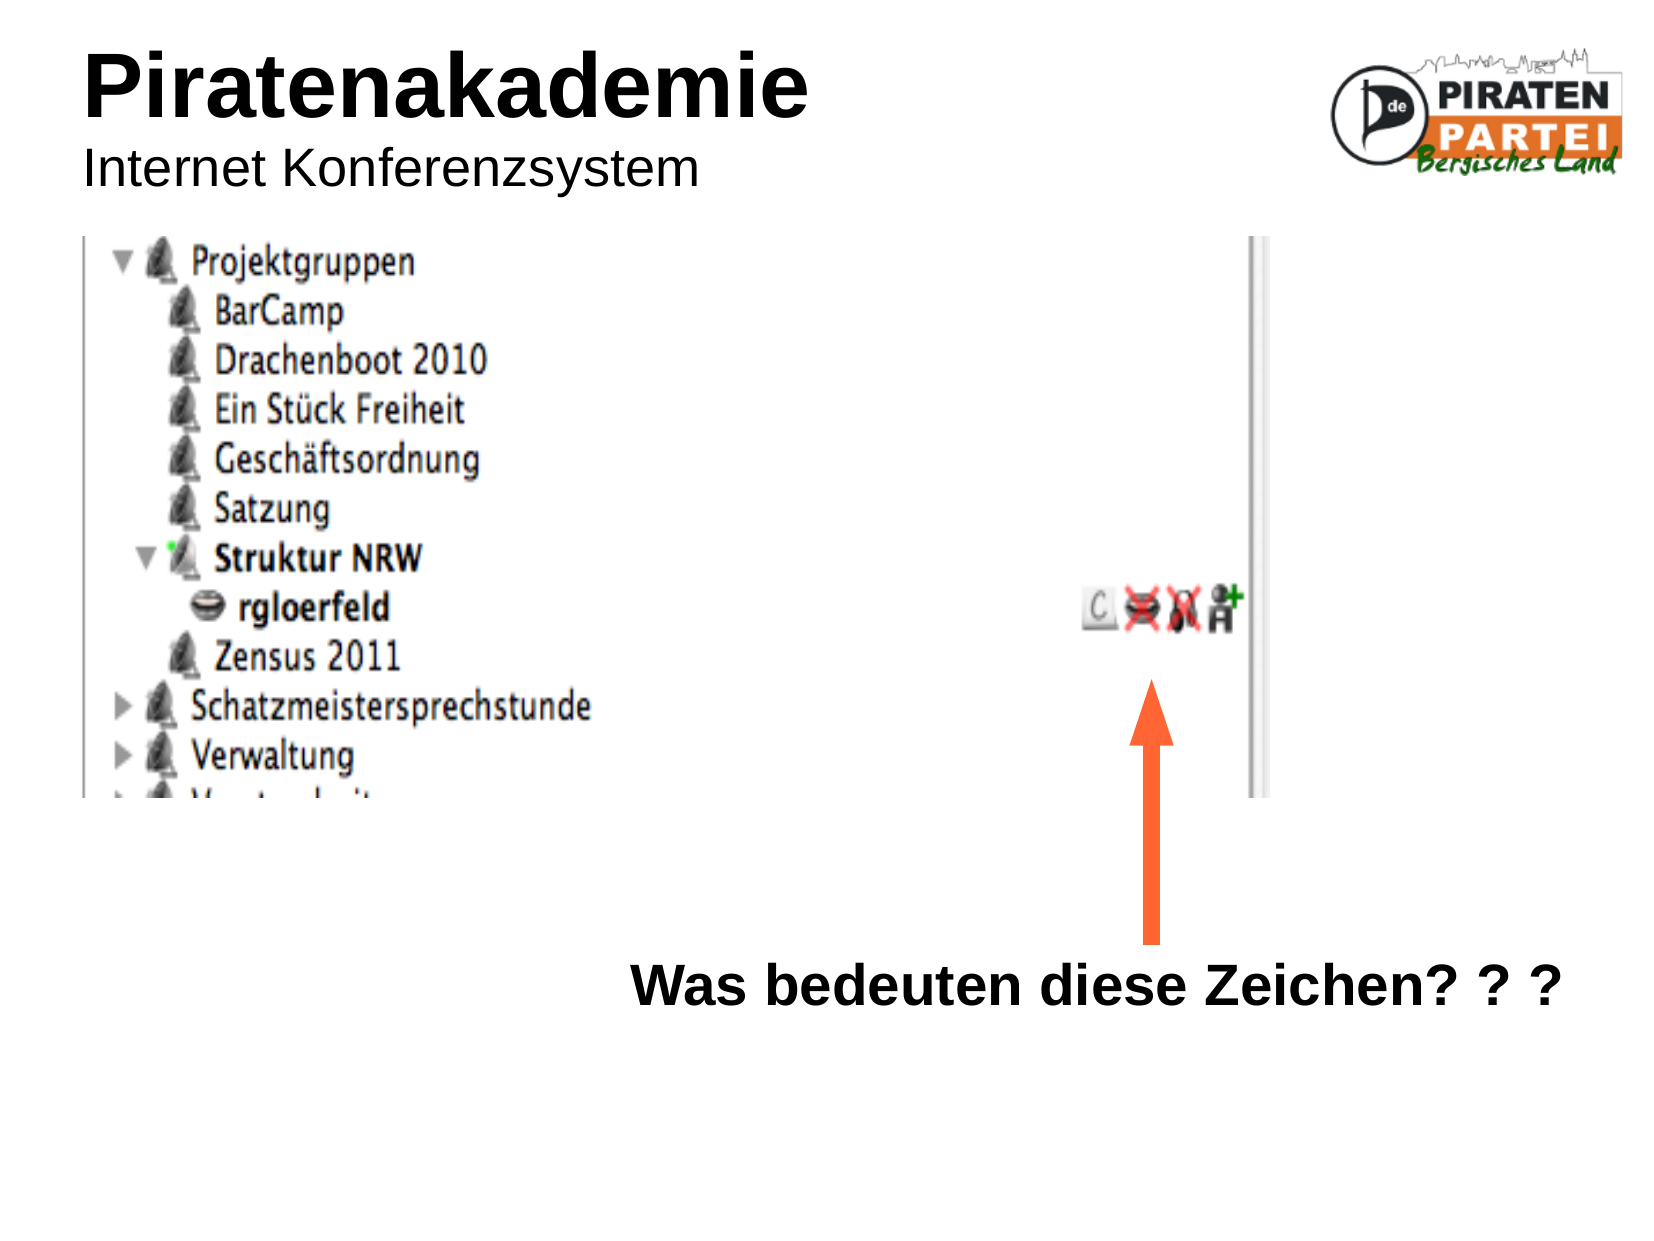

# Piratenakademie Internet Konferenzsystem
Was bedeuten diese Zeichen? ? ?